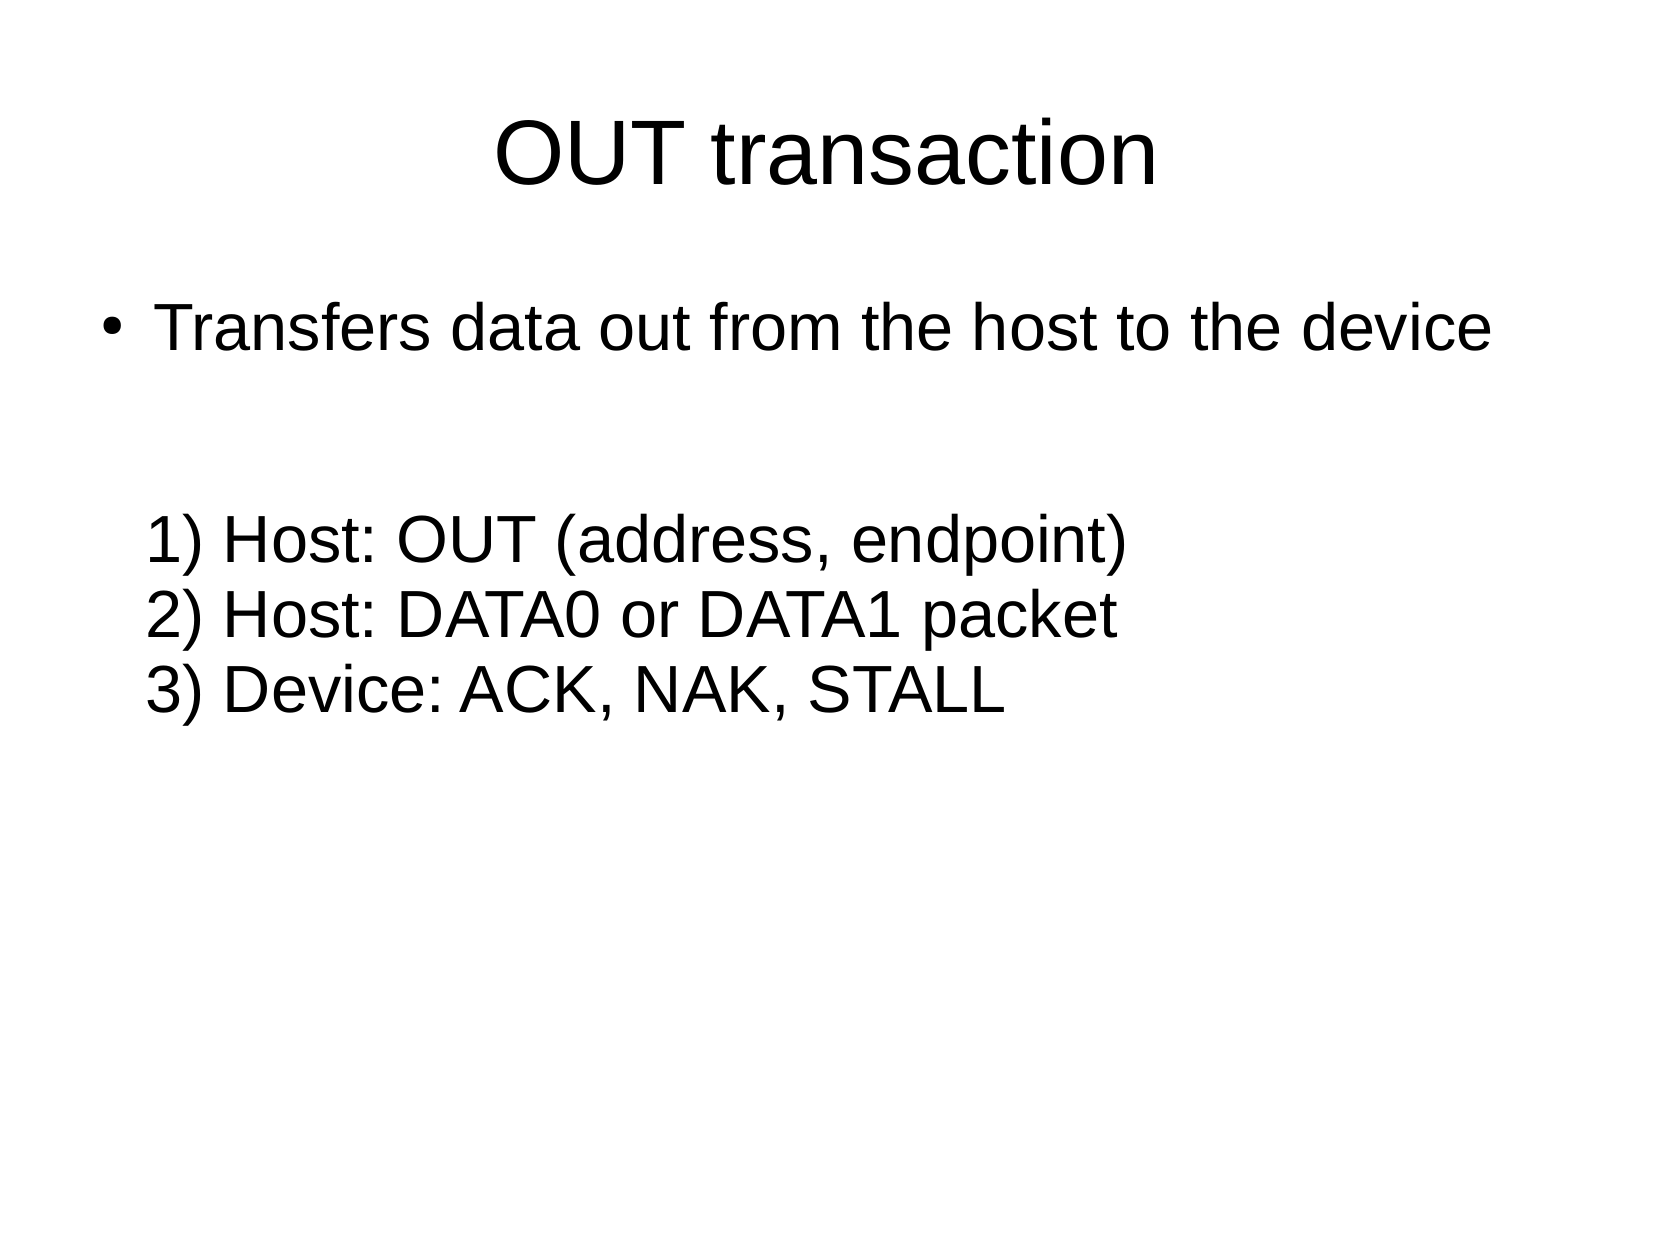

# OUT transaction
Transfers data out from the host to the device
 Host: OUT (address, endpoint)
 Host: DATA0 or DATA1 packet
 Device: ACK, NAK, STALL